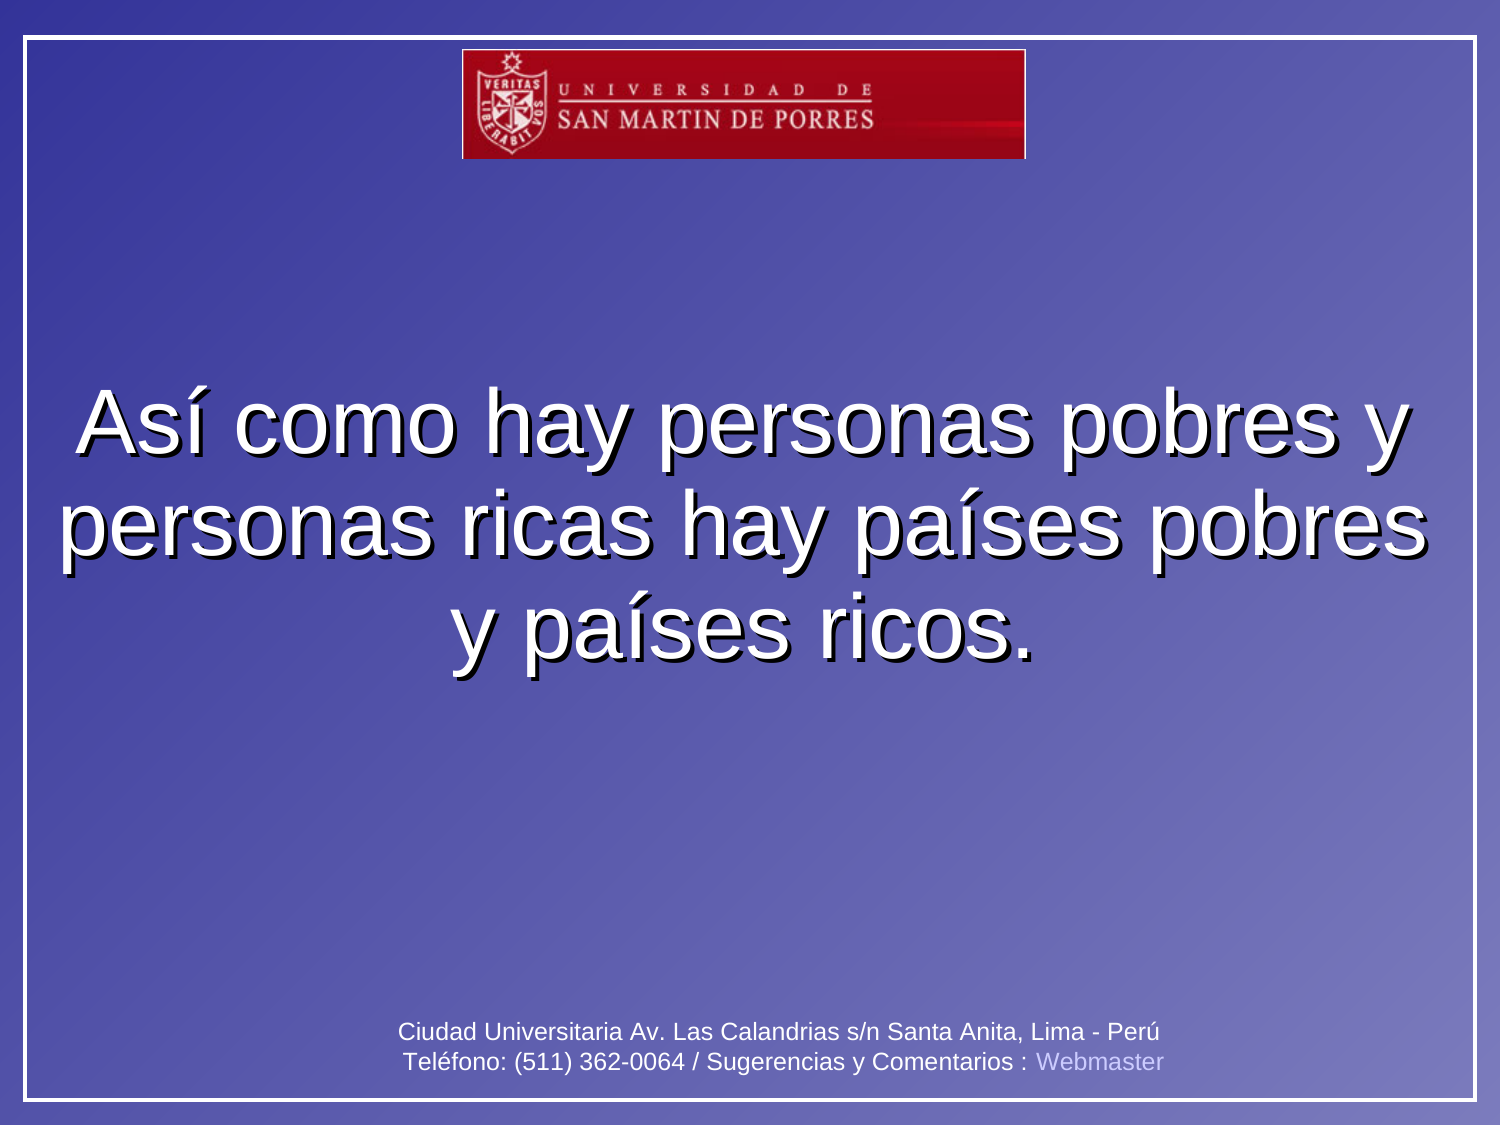

# Así como hay personas pobres y personas ricas hay países pobres y países ricos.